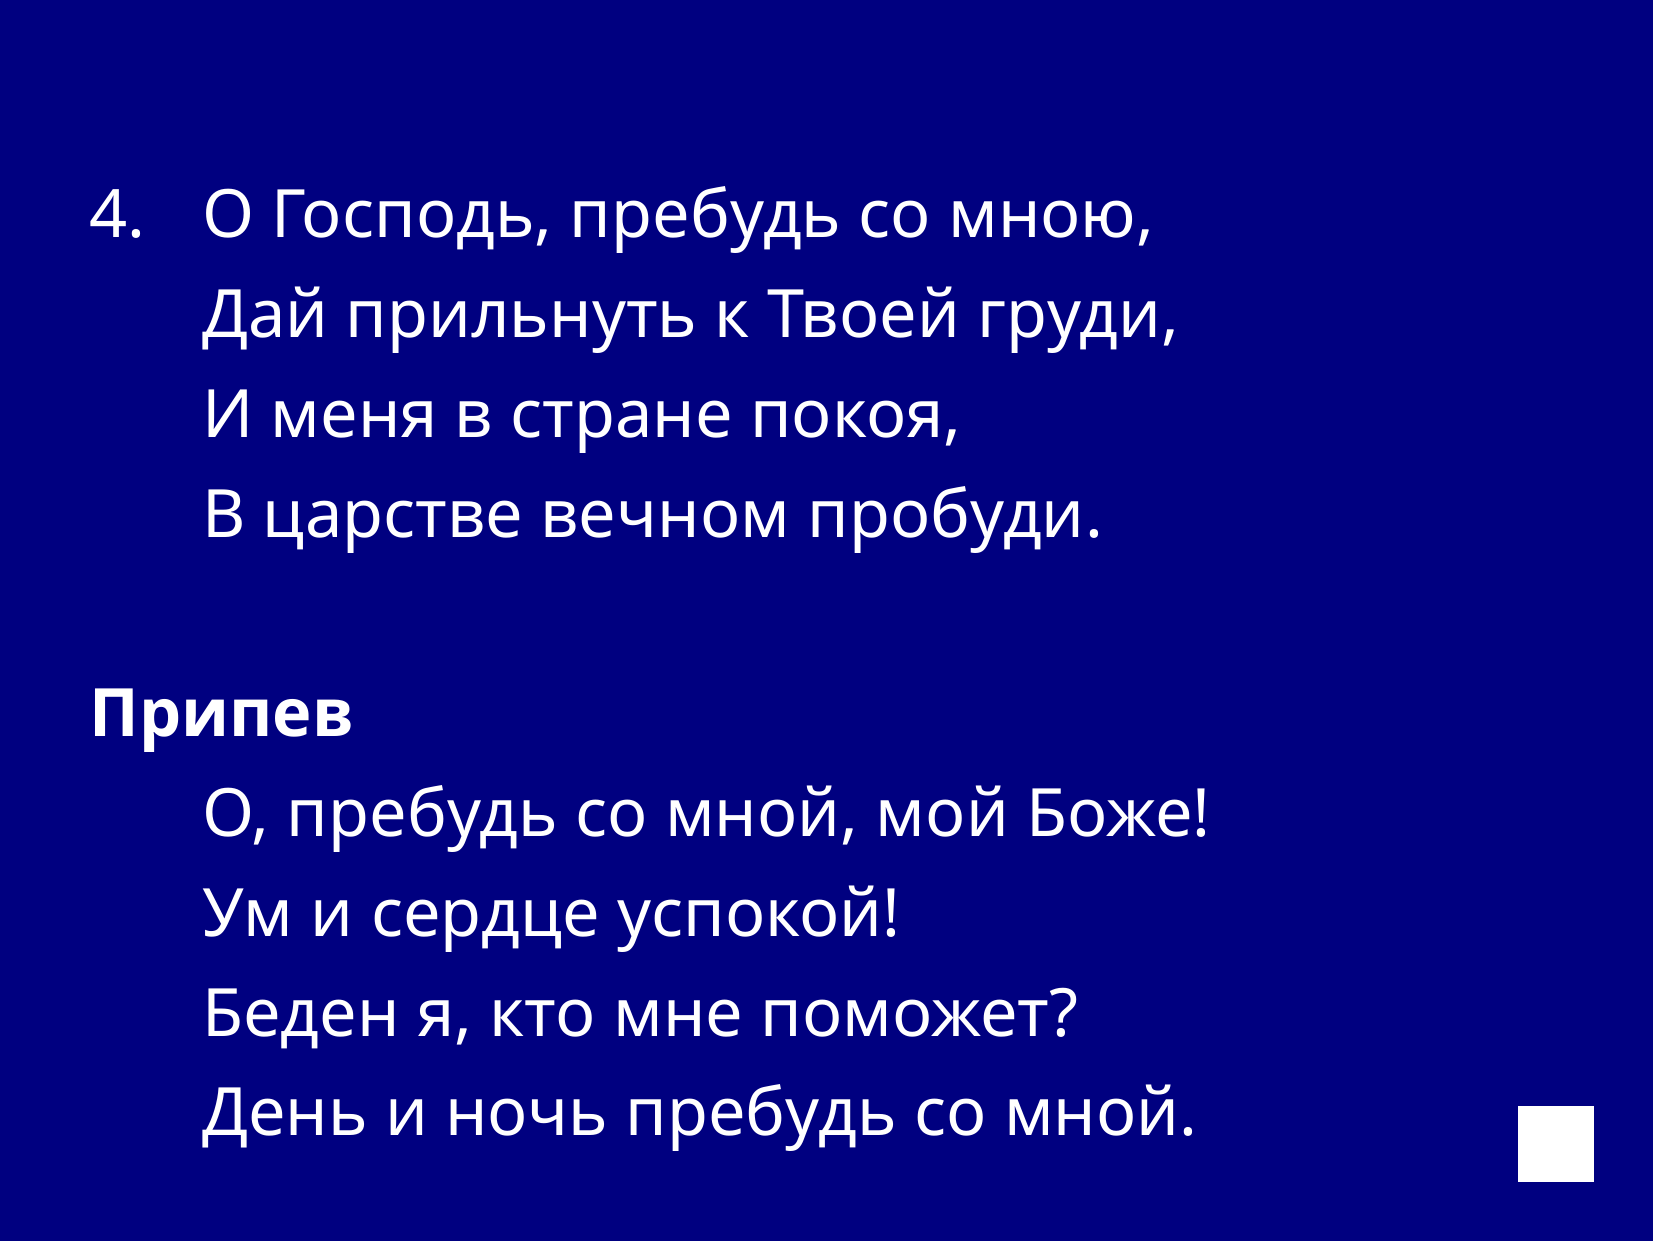

4.	О Господь, пребудь со мною,
	Дай прильнуть к Твоей груди,
	И меня в стране покоя,
	В царстве вечном пробуди.
Припев
	О, пребудь со мной, мой Боже!
	Ум и сердце успокой!
	Беден я, кто мне поможет?
	День и ночь пребудь со мной.